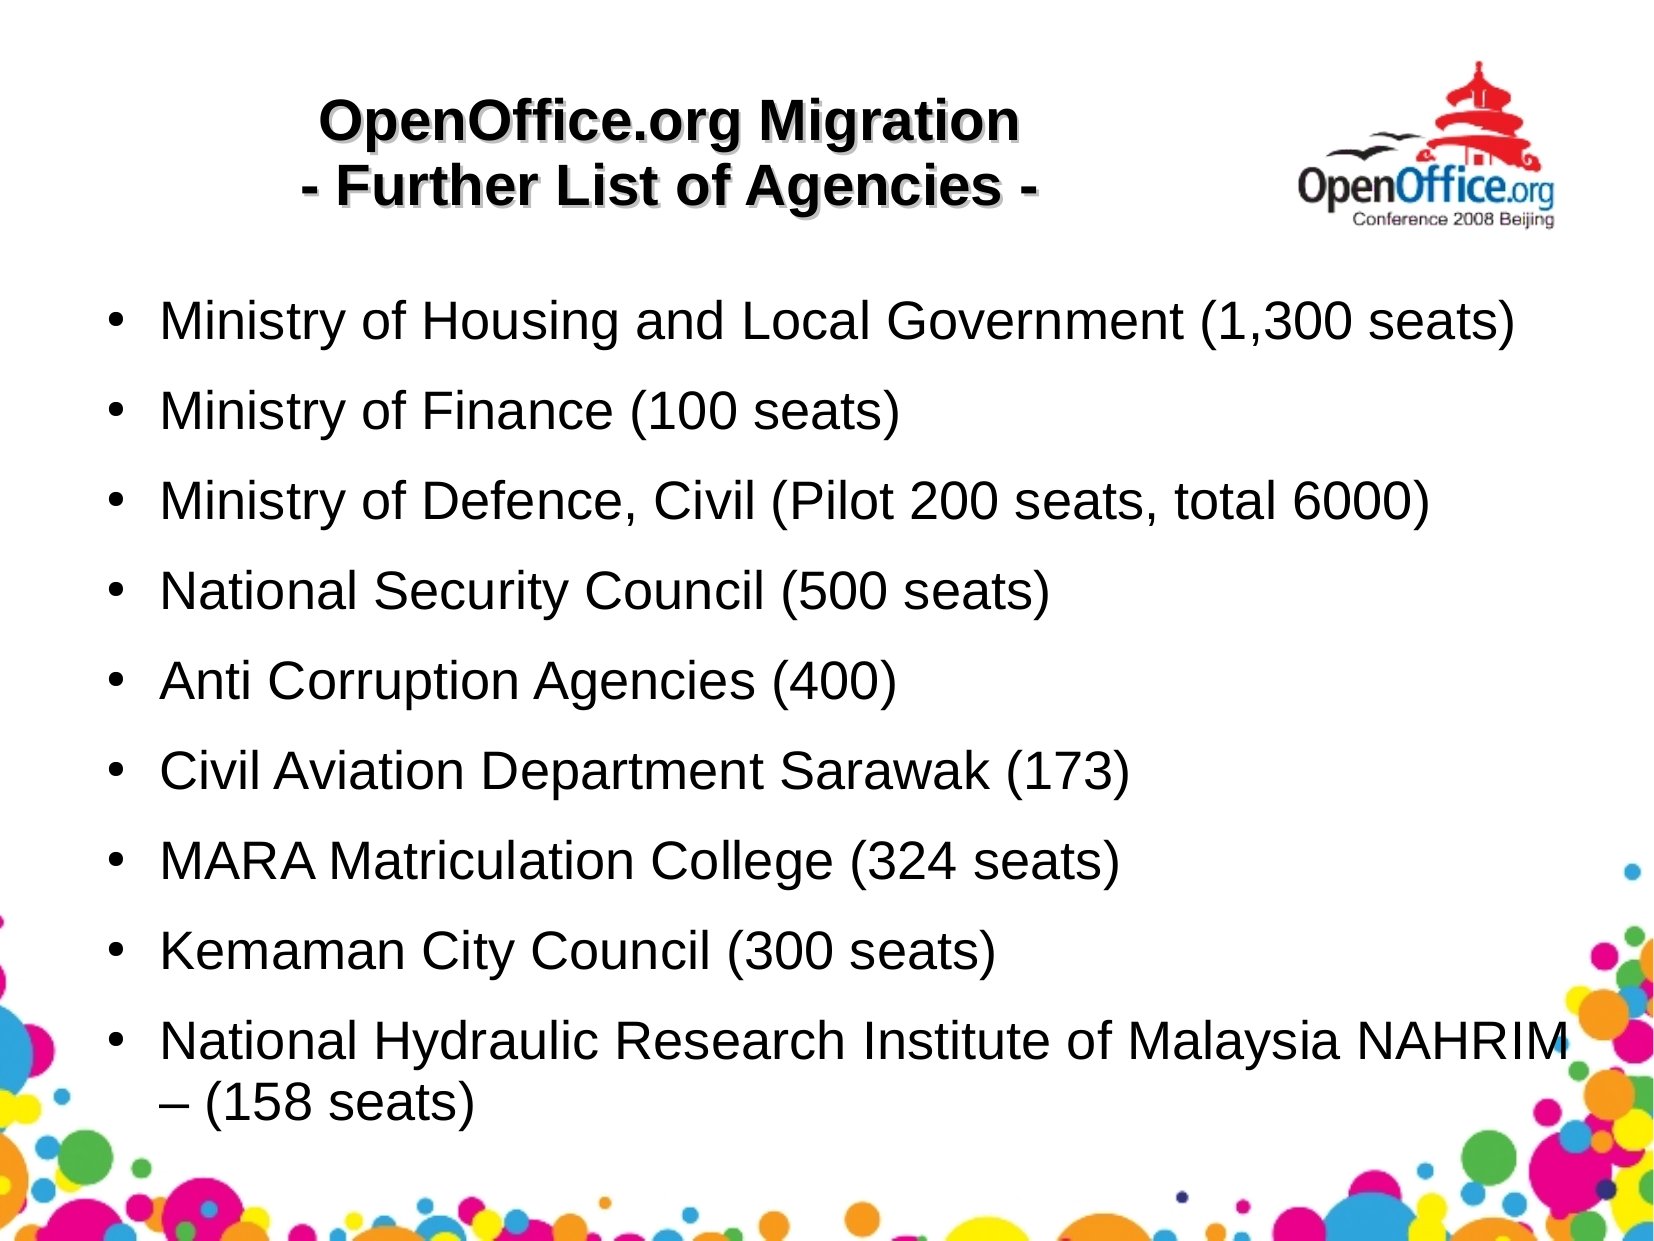

# OpenOffice.org Migration - Further List of Agencies -
Ministry of Housing and Local Government (1,300 seats)
Ministry of Finance (100 seats)
Ministry of Defence, Civil (Pilot 200 seats, total 6000)
National Security Council (500 seats)
Anti Corruption Agencies (400)
Civil Aviation Department Sarawak (173)
MARA Matriculation College (324 seats)
Kemaman City Council (300 seats)
National Hydraulic Research Institute of Malaysia NAHRIM – (158 seats)